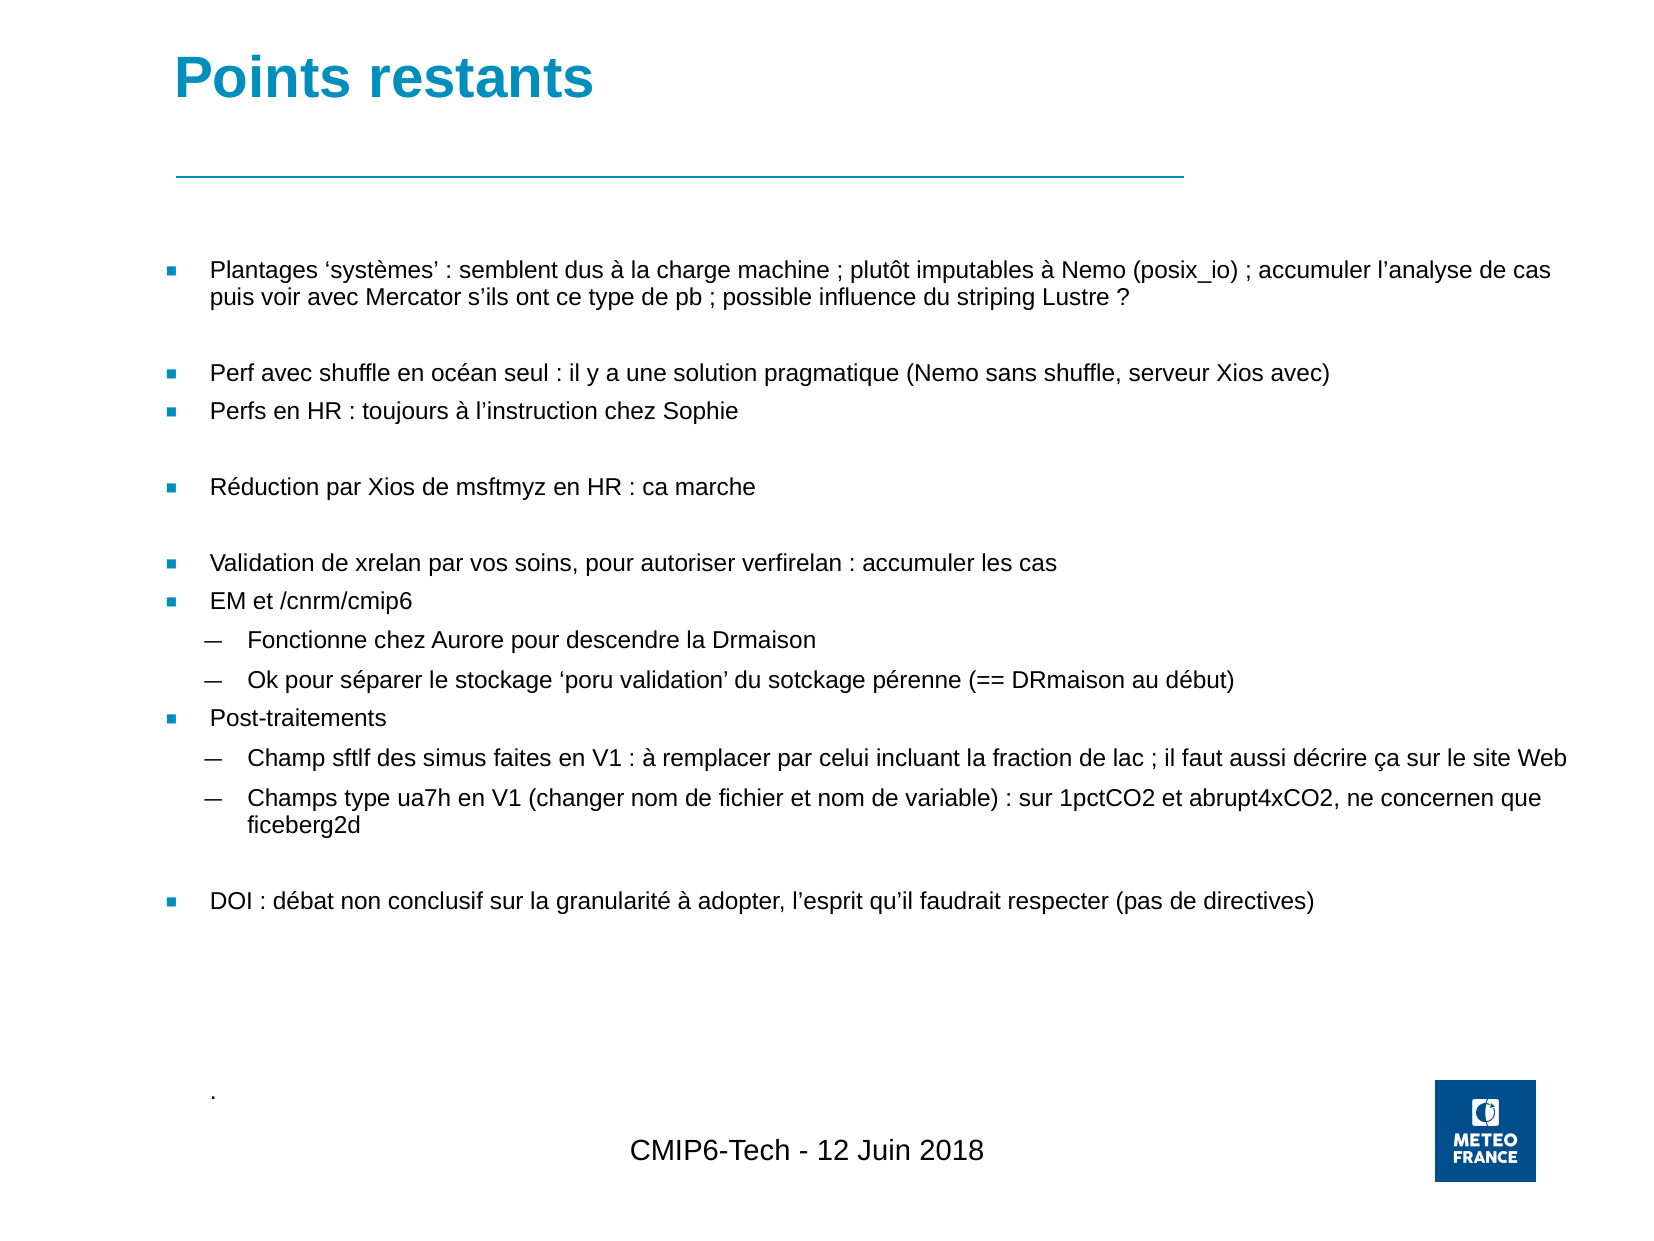

# Points restants
Plantages ‘systèmes’ : semblent dus à la charge machine ; plutôt imputables à Nemo (posix_io) ; accumuler l’analyse de cas puis voir avec Mercator s’ils ont ce type de pb ; possible influence du striping Lustre ?
Perf avec shuffle en océan seul : il y a une solution pragmatique (Nemo sans shuffle, serveur Xios avec)
Perfs en HR : toujours à l’instruction chez Sophie
Réduction par Xios de msftmyz en HR : ca marche
Validation de xrelan par vos soins, pour autoriser verfirelan : accumuler les cas
EM et /cnrm/cmip6
Fonctionne chez Aurore pour descendre la Drmaison
Ok pour séparer le stockage ‘poru validation’ du sotckage pérenne (== DRmaison au début)
Post-traitements
Champ sftlf des simus faites en V1 : à remplacer par celui incluant la fraction de lac ; il faut aussi décrire ça sur le site Web
Champs type ua7h en V1 (changer nom de fichier et nom de variable) : sur 1pctCO2 et abrupt4xCO2, ne concernen que ficeberg2d
DOI : débat non conclusif sur la granularité à adopter, l’esprit qu’il faudrait respecter (pas de directives)
.
CMIP6-Tech - 12 Juin 2018